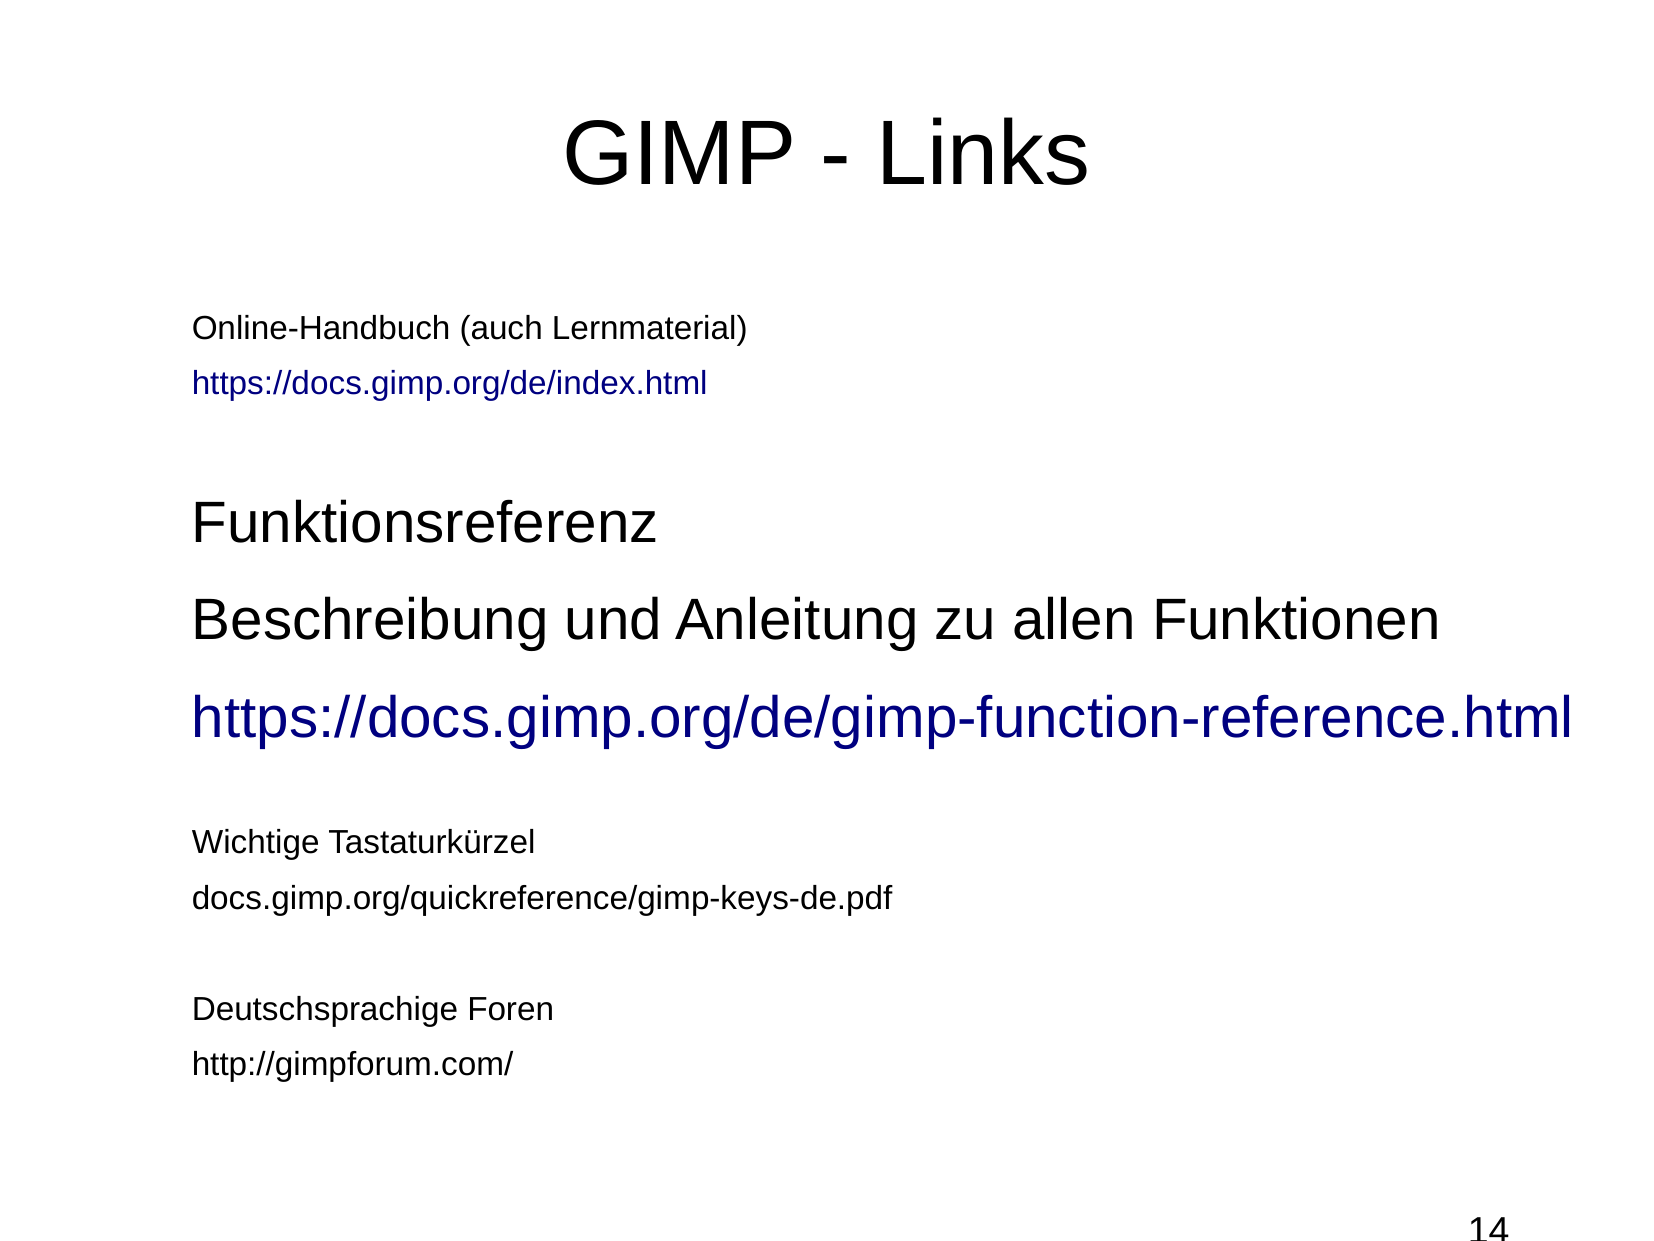

# GIMP - Links
Online-Handbuch (auch Lernmaterial)
https://docs.gimp.org/de/index.html
Funktionsreferenz
Beschreibung und Anleitung zu allen Funktionen
https://docs.gimp.org/de/gimp-function-reference.html
Wichtige Tastaturkürzel
docs.gimp.org/quickreference/gimp-keys-de.pdf
Deutschsprachige Foren
http://gimpforum.com/